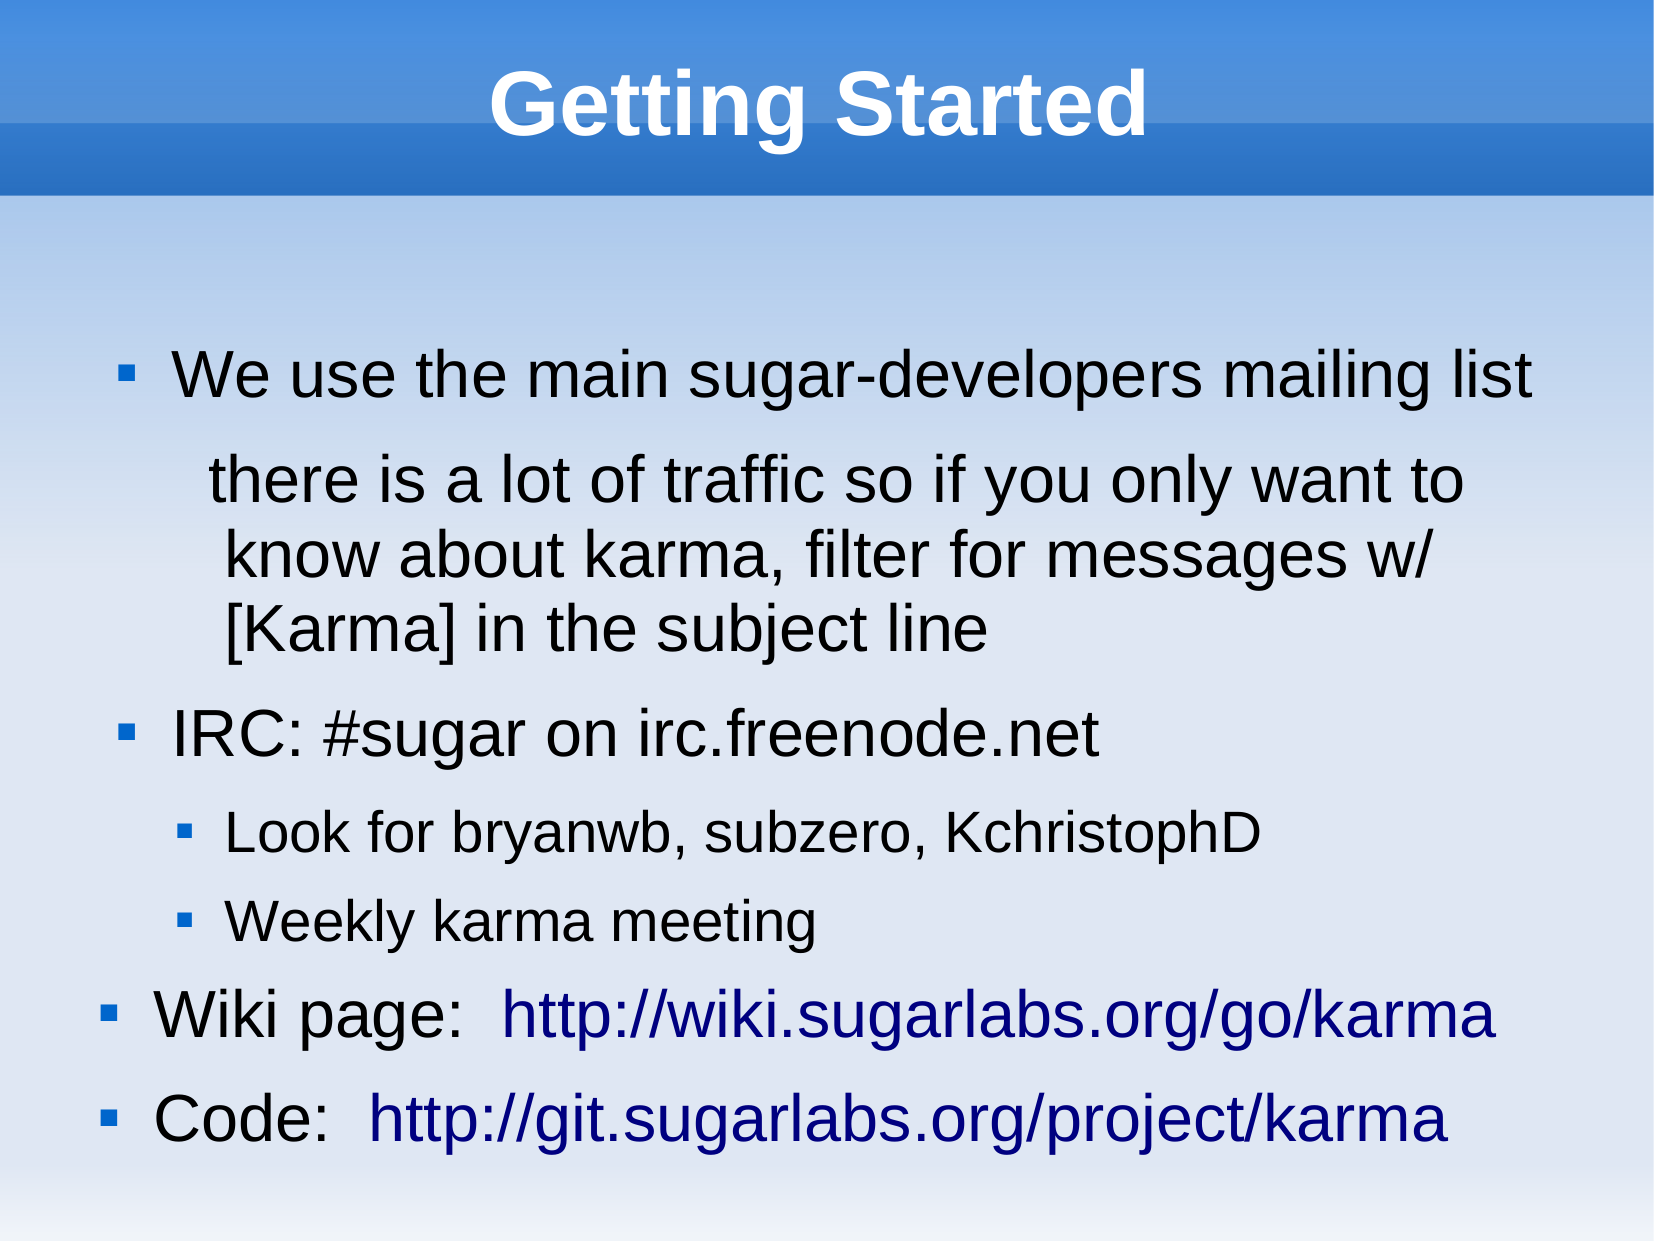

# Getting Started
We use the main sugar-developers mailing list
 there is a lot of traffic so if you only want to know about karma, filter for messages w/ [Karma] in the subject line
IRC: #sugar on irc.freenode.net
Look for bryanwb, subzero, KchristophD
Weekly karma meeting
Wiki page: http://wiki.sugarlabs.org/go/karma
Code: http://git.sugarlabs.org/project/karma